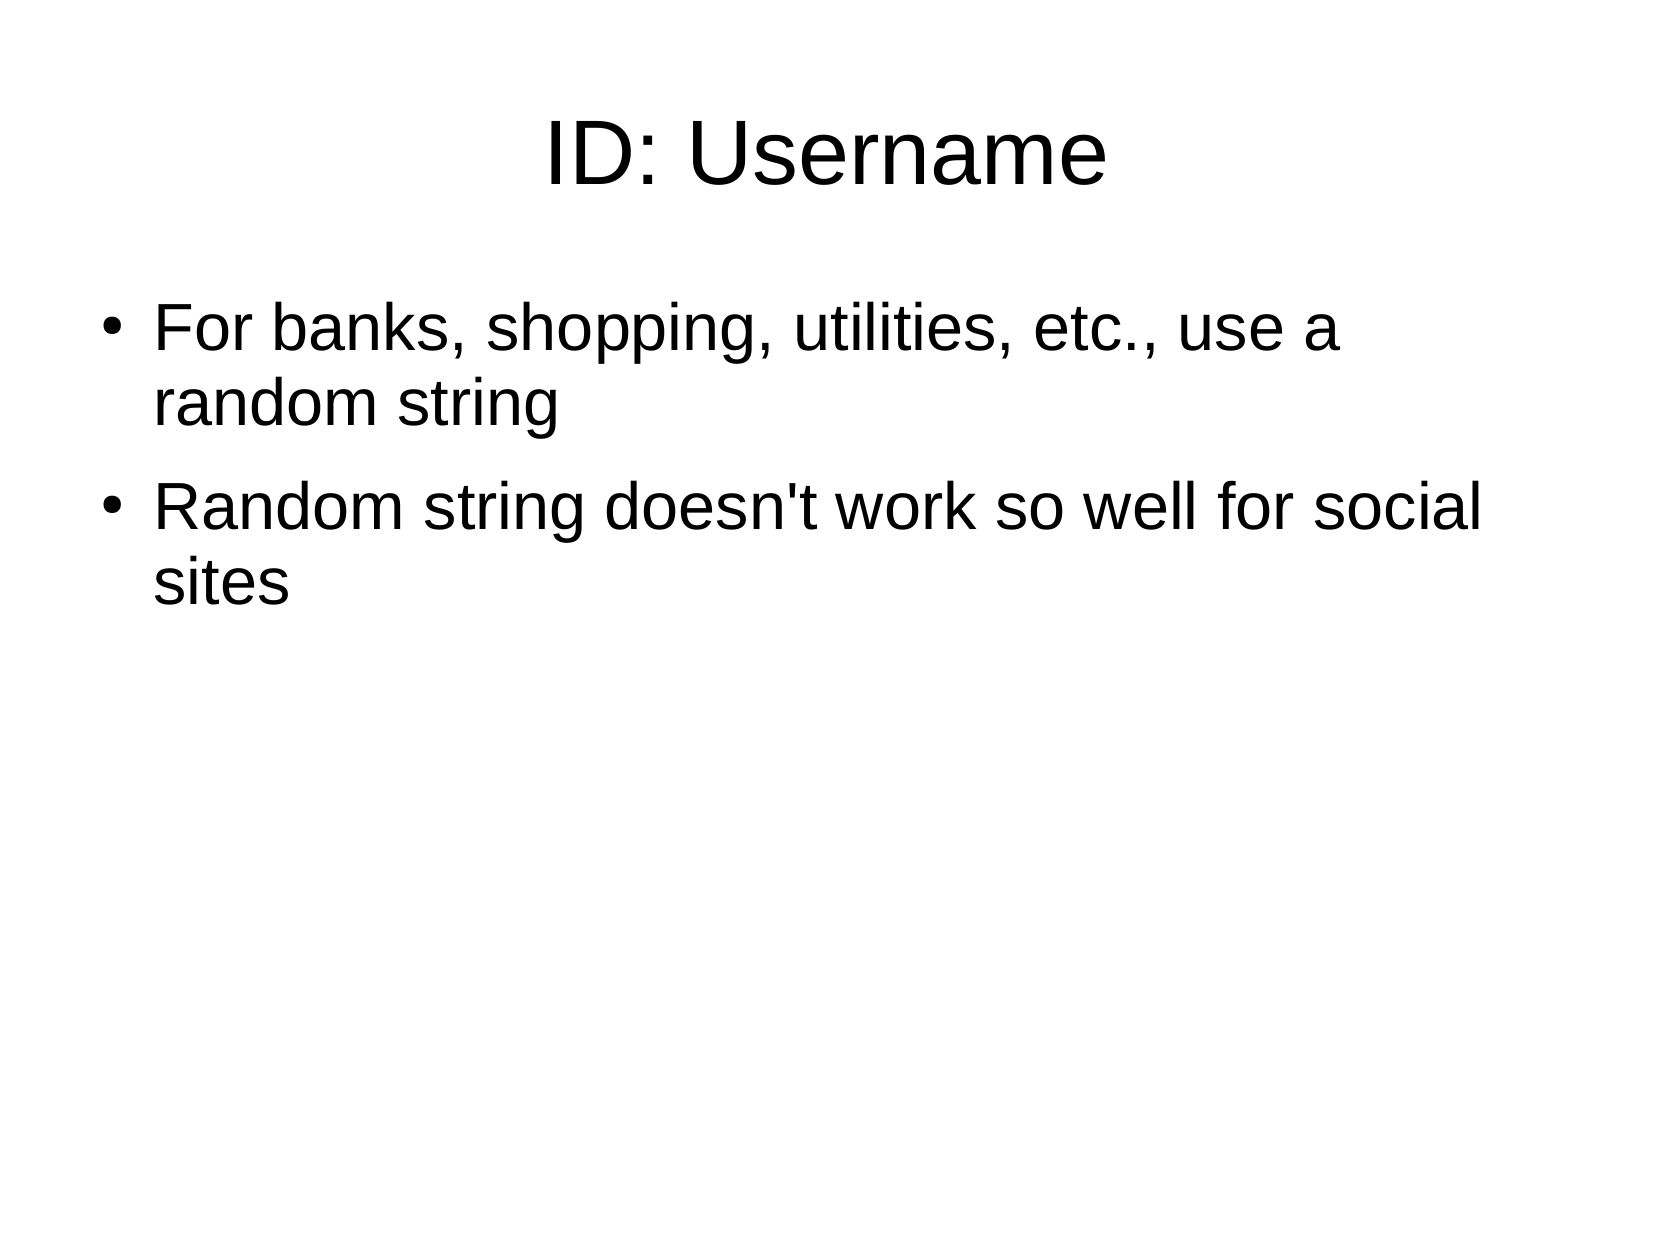

# ID: Username
For banks, shopping, utilities, etc., use a random string
Random string doesn't work so well for social sites